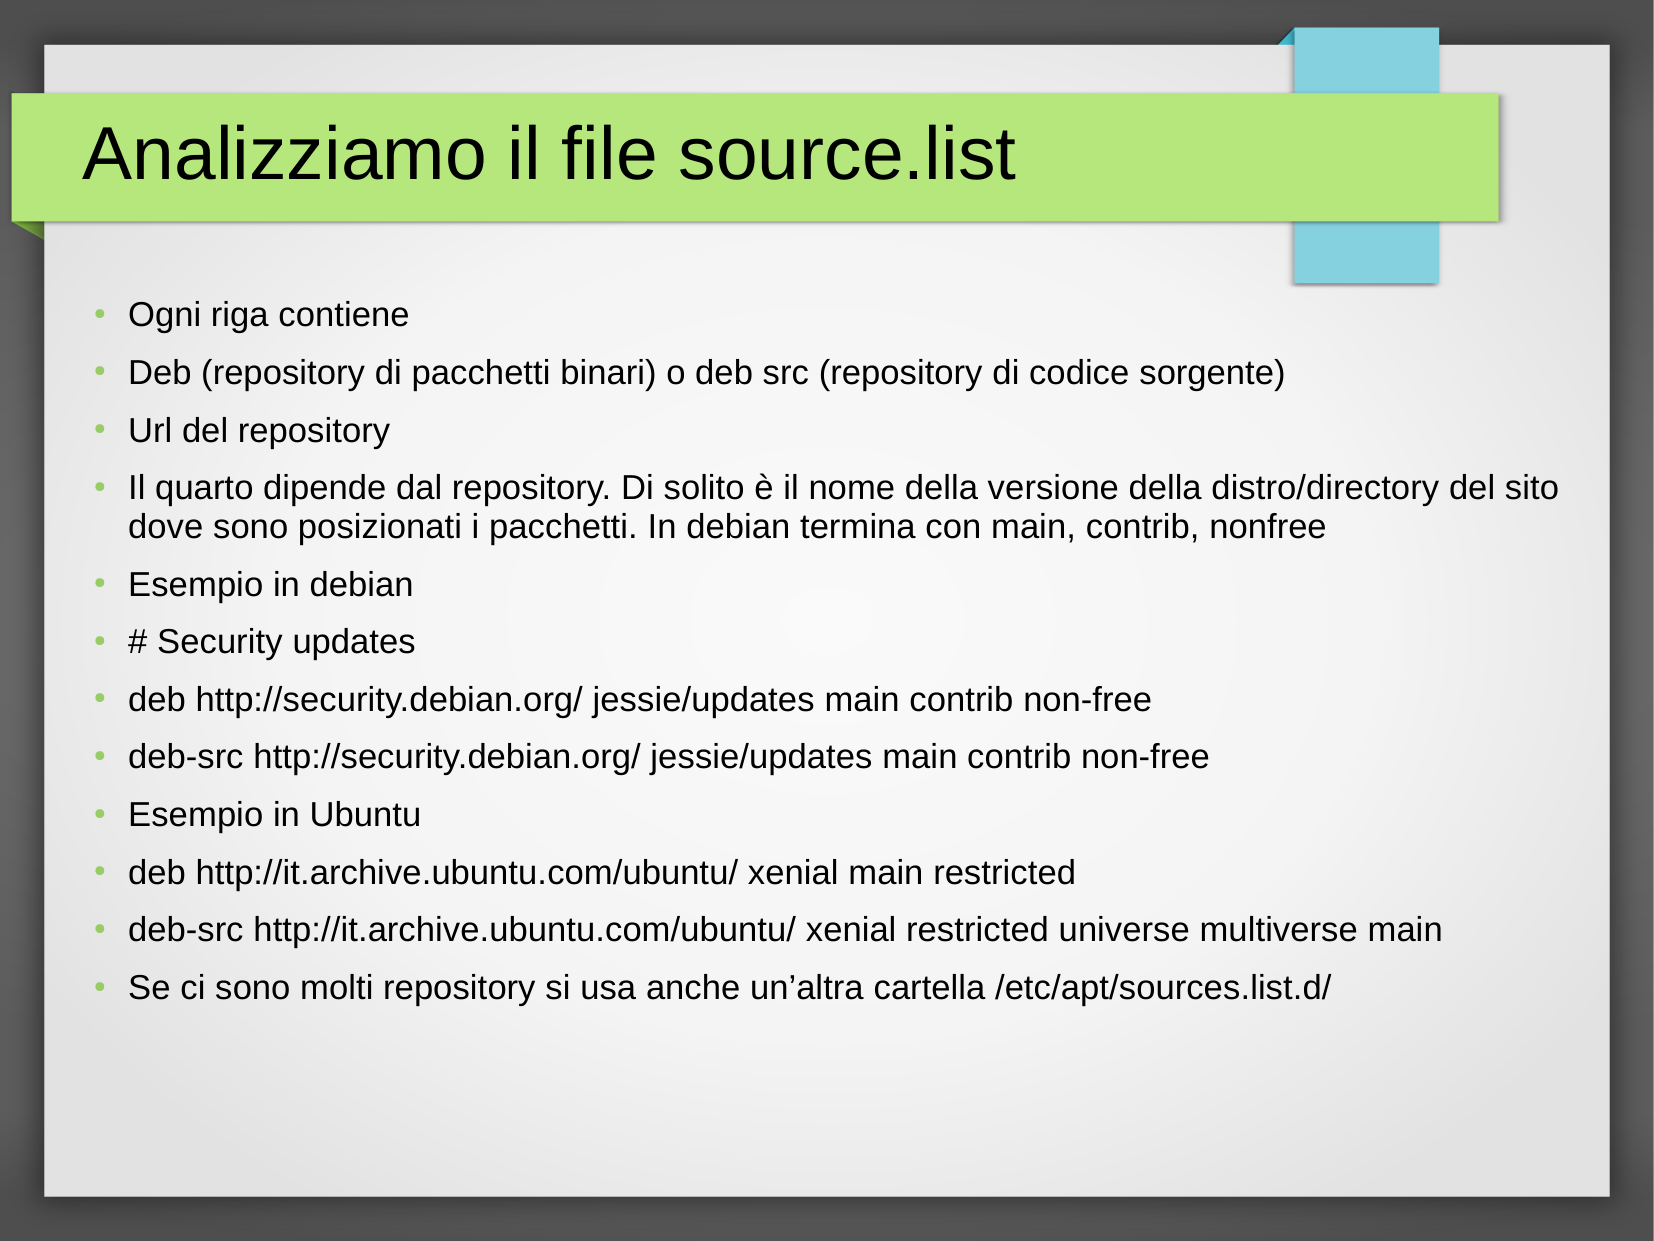

# Analizziamo il file source.list
Ogni riga contiene
Deb (repository di pacchetti binari) o deb src (repository di codice sorgente)
Url del repository
Il quarto dipende dal repository. Di solito è il nome della versione della distro/directory del sito dove sono posizionati i pacchetti. In debian termina con main, contrib, nonfree
Esempio in debian
# Security updates
deb http://security.debian.org/ jessie/updates main contrib non-free
deb-src http://security.debian.org/ jessie/updates main contrib non-free
Esempio in Ubuntu
deb http://it.archive.ubuntu.com/ubuntu/ xenial main restricted
deb-src http://it.archive.ubuntu.com/ubuntu/ xenial restricted universe multiverse main
Se ci sono molti repository si usa anche un’altra cartella /etc/apt/sources.list.d/